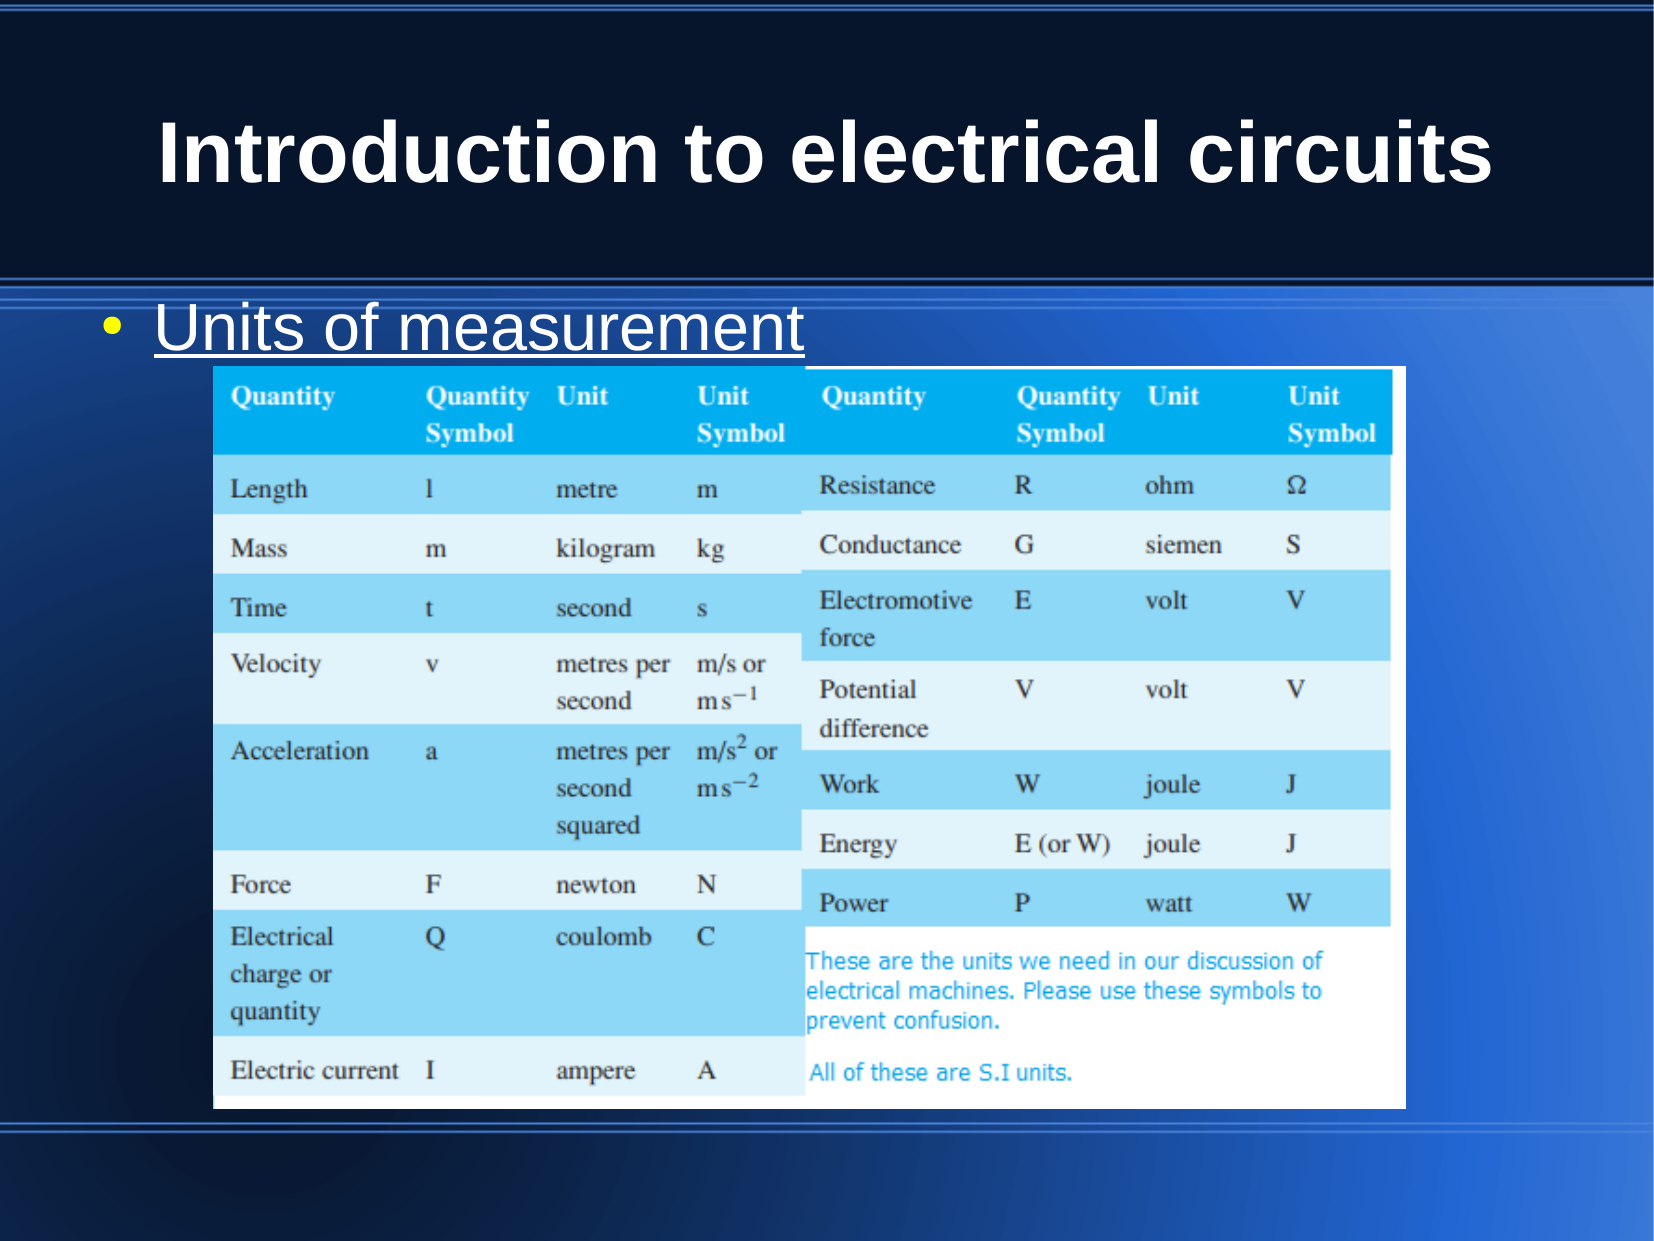

# Introduction to electrical circuits
Units of measurement